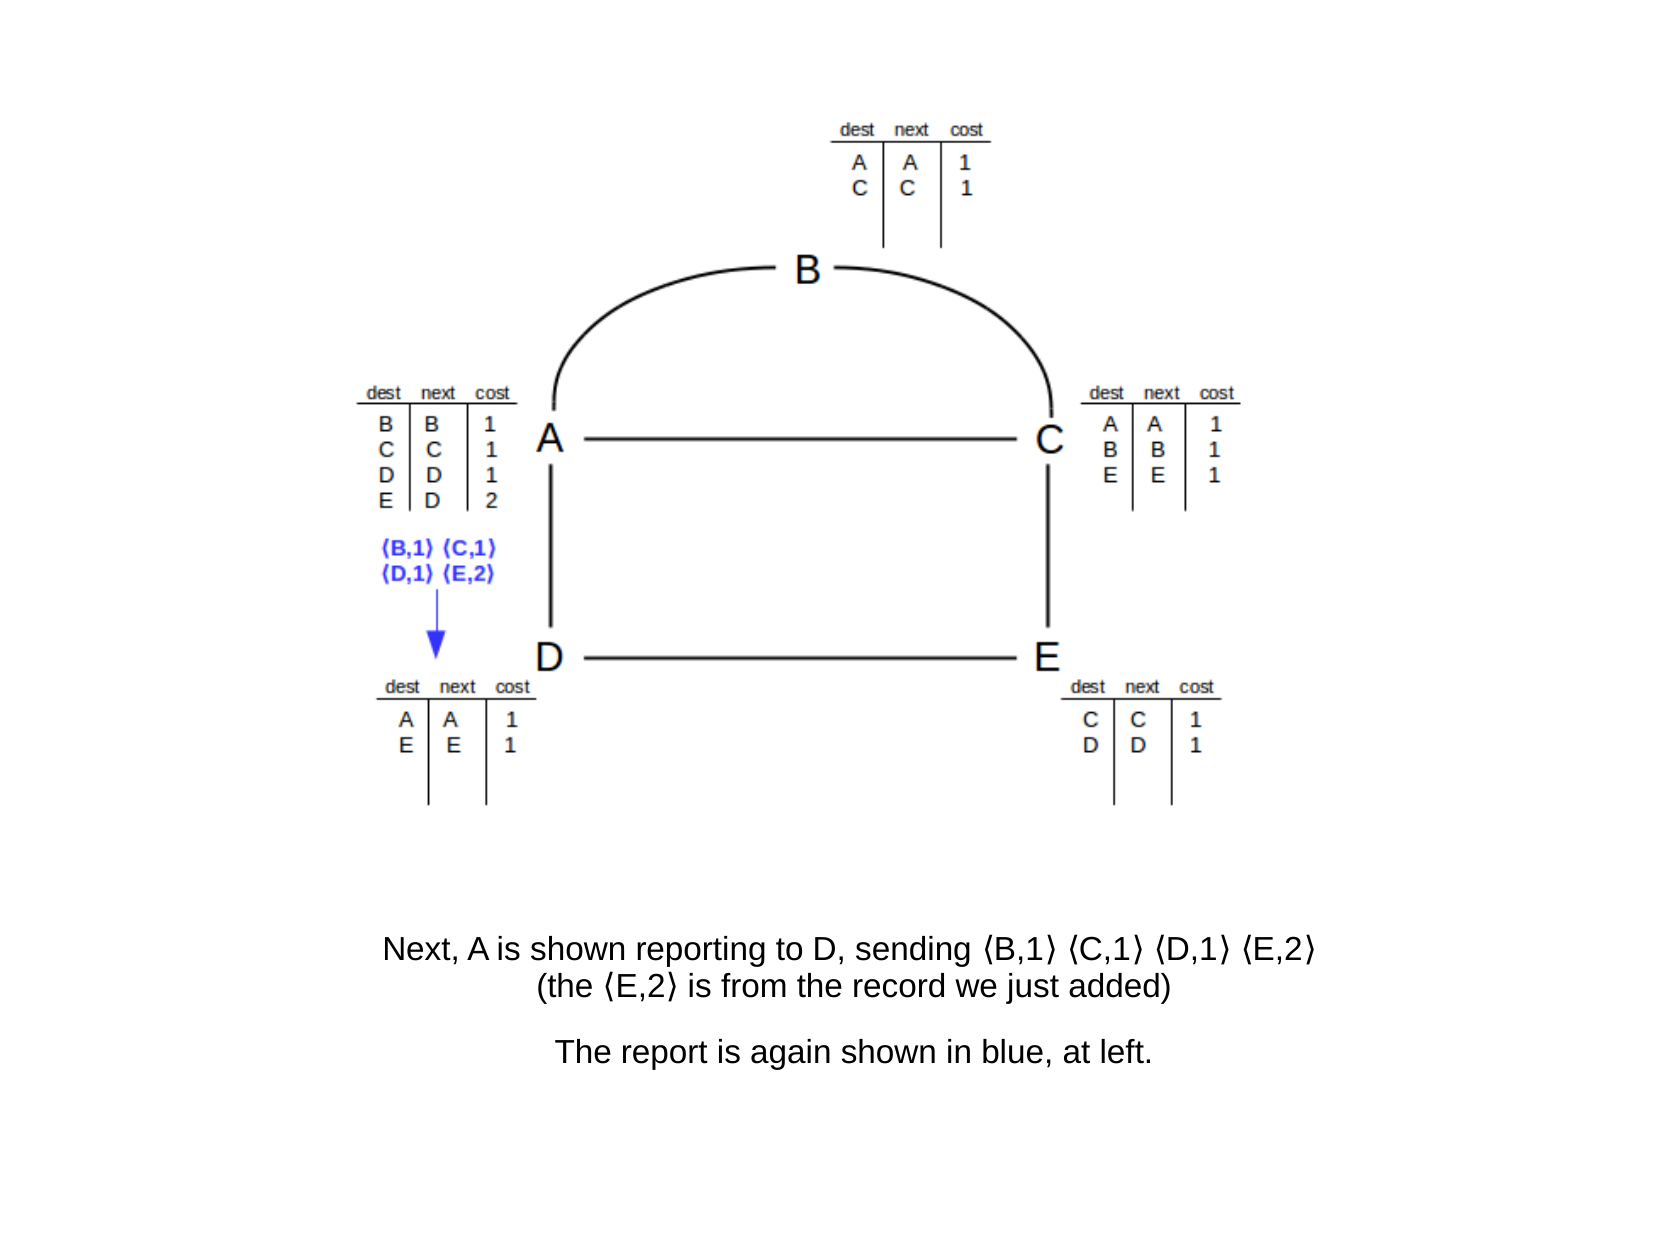

# Next, A is shown reporting to D, sending ⟨B,1⟩ ⟨C,1⟩ ⟨D,1⟩ ⟨E,2⟩ (the ⟨E,2⟩ is from the record we just added)
The report is again shown in blue, at left.